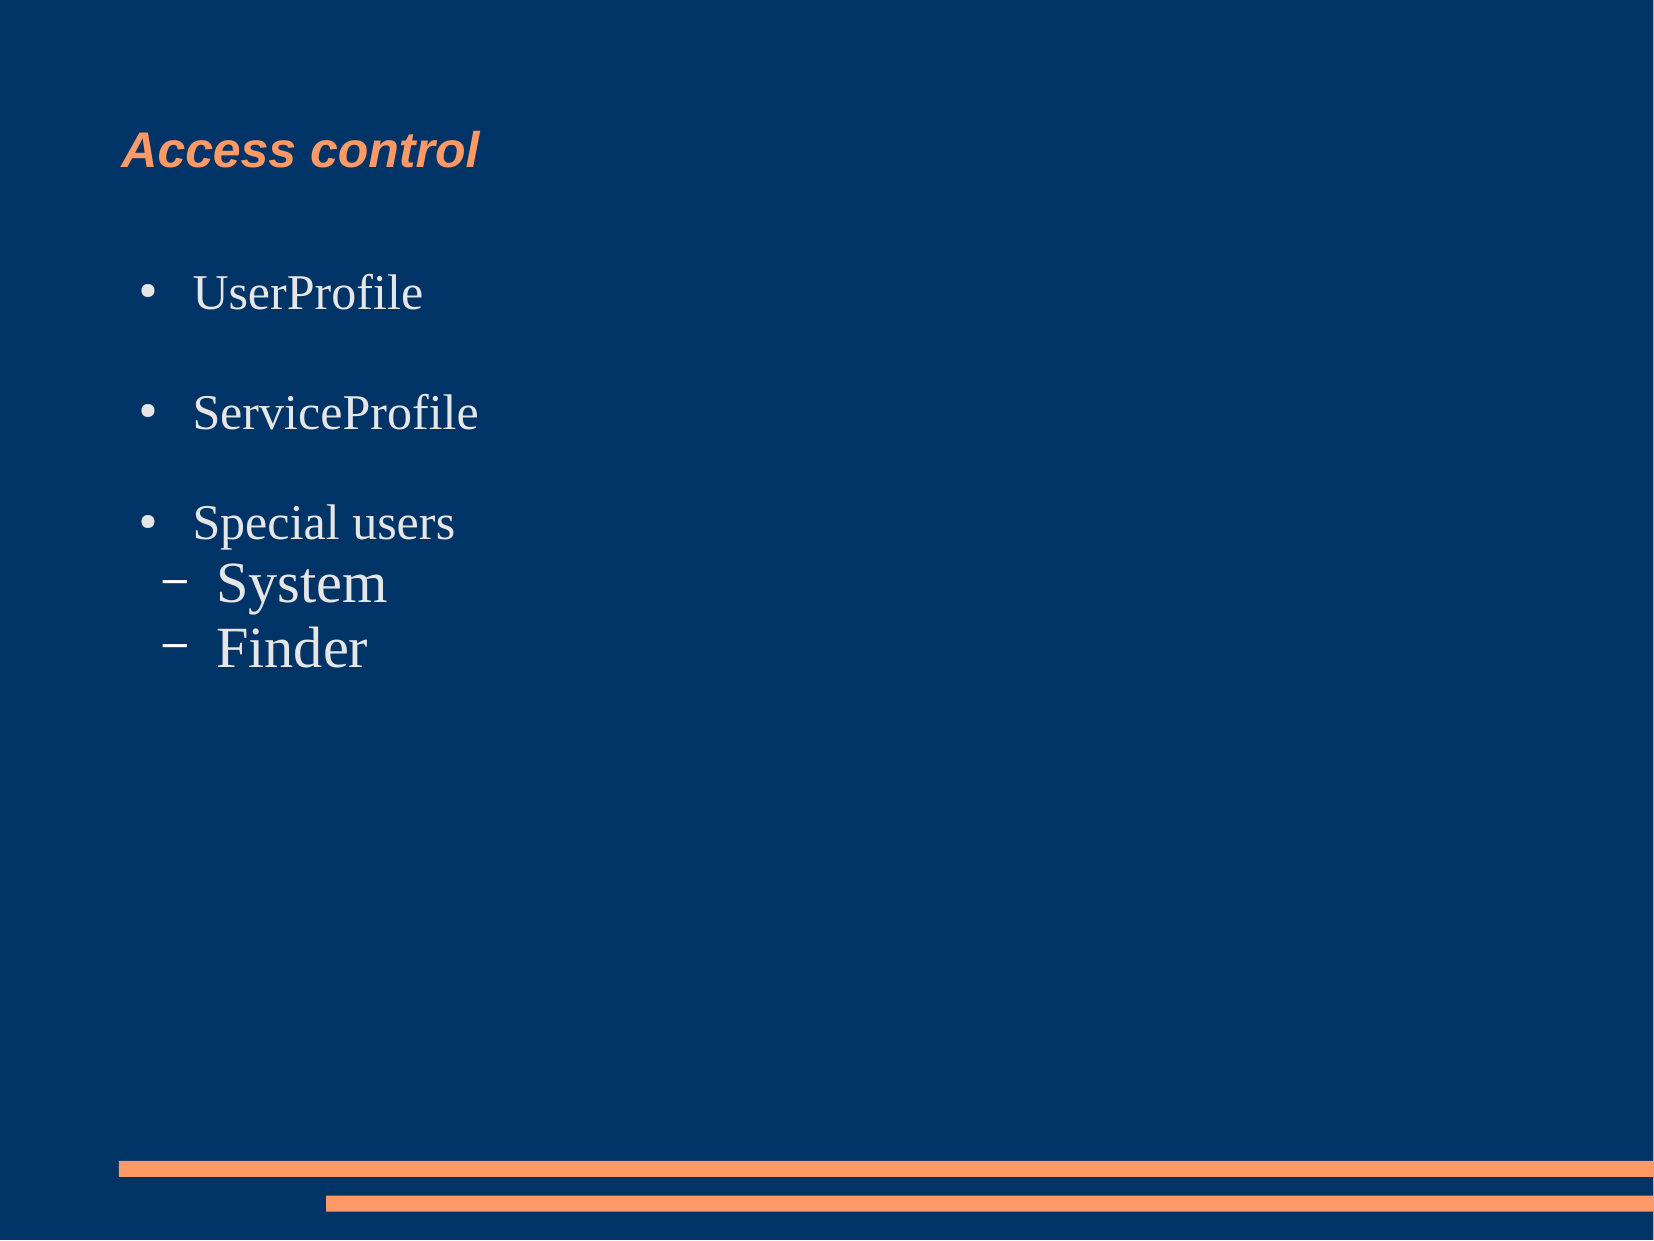

# Access control
UserProfile
ServiceProfile
Special users
System
Finder